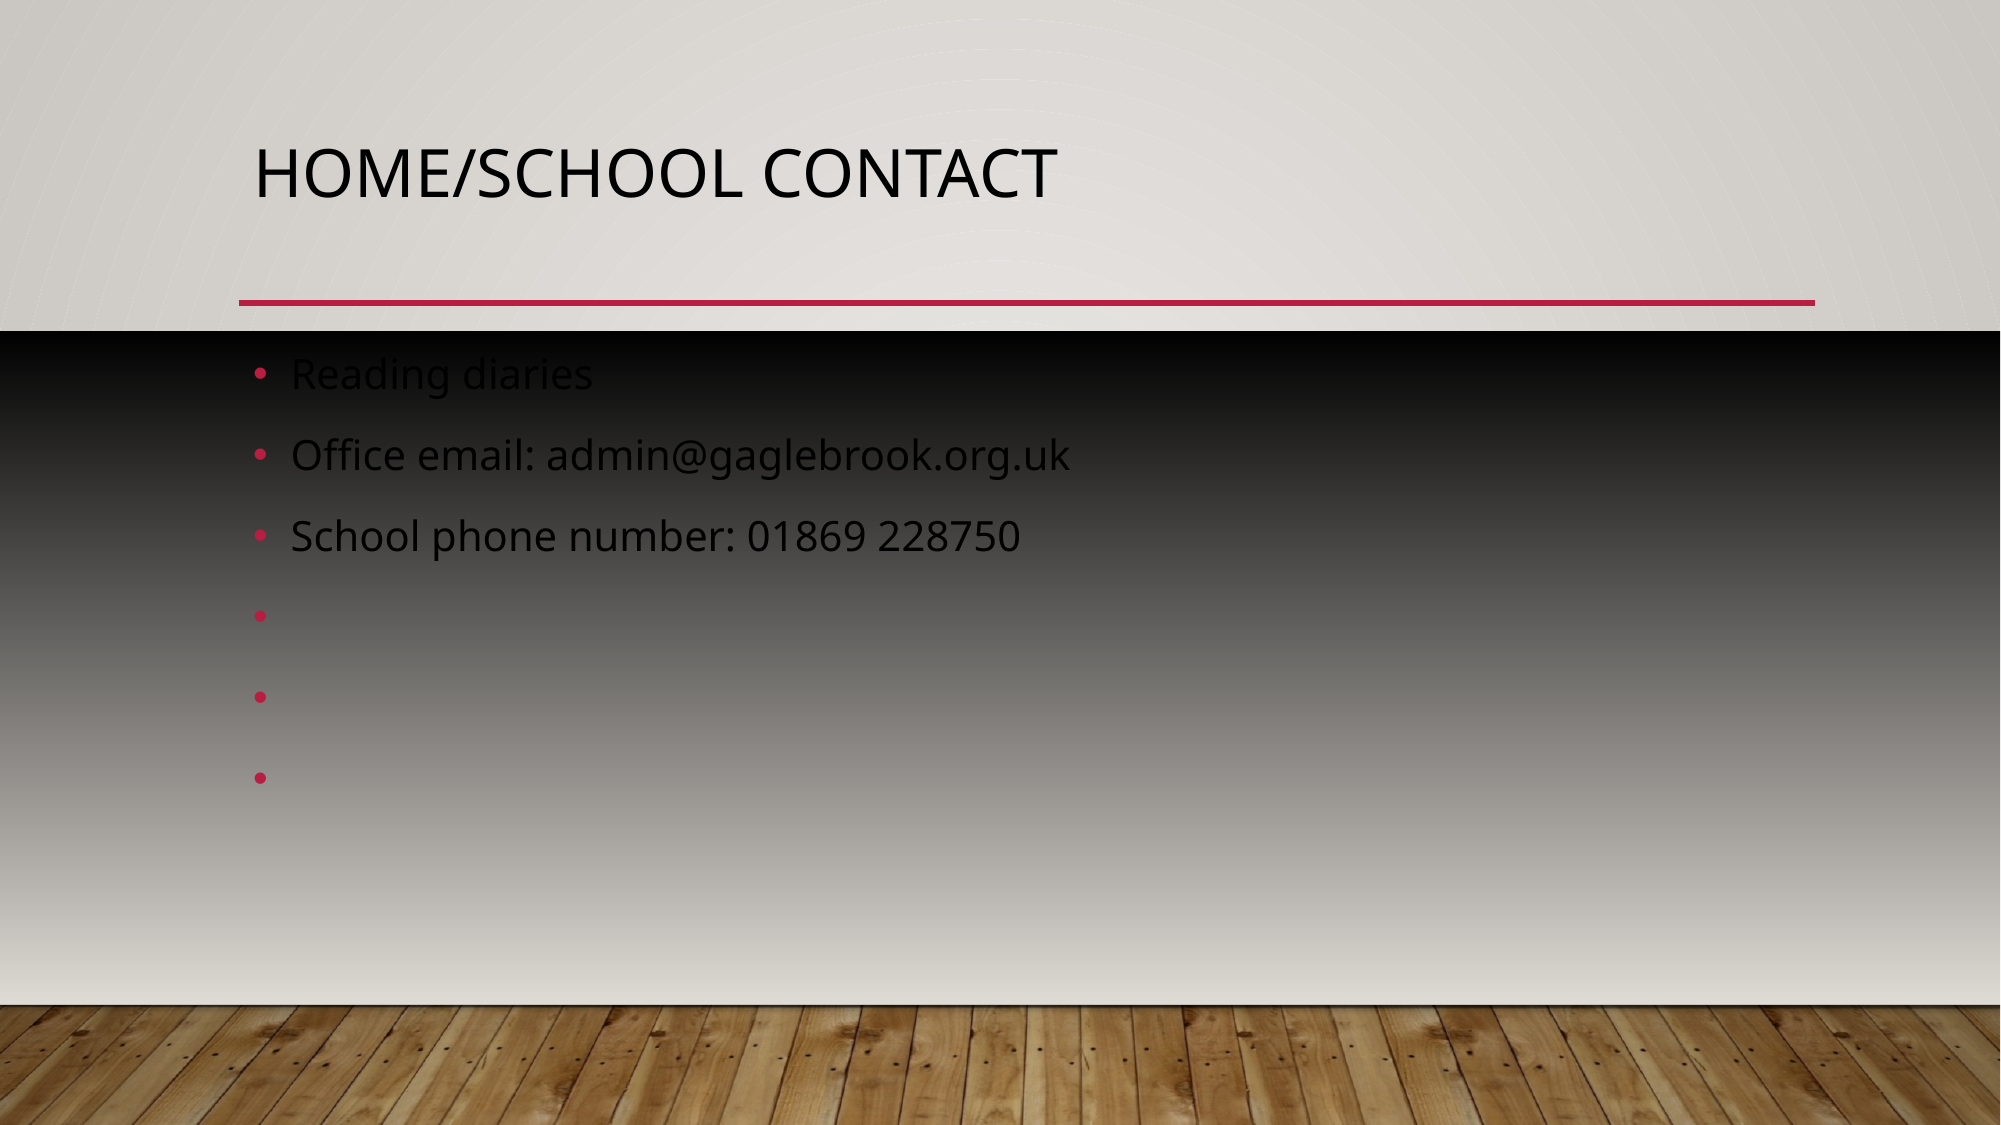

# Home/School contact
Reading diaries
Office email: admin@gaglebrook.org.uk
School phone number: 01869 228750